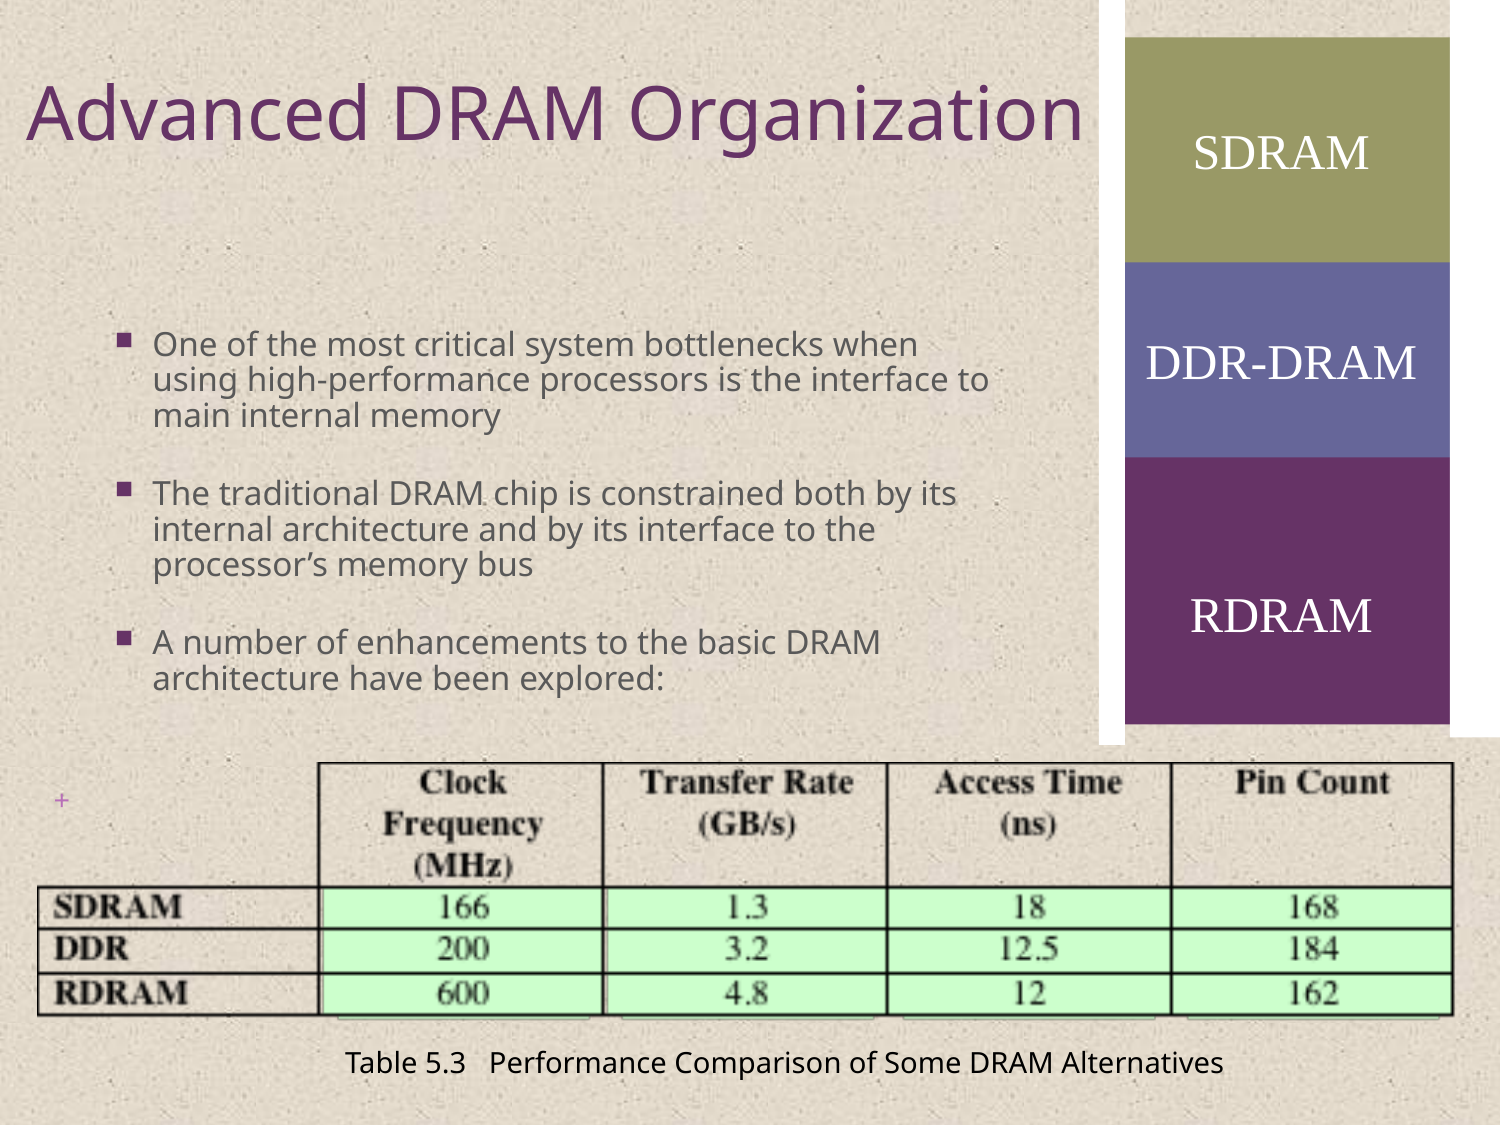

# Advanced DRAM Organization
SDRAM
DDR-DRAM
One of the most critical system bottlenecks when using high-performance processors is the interface to main internal memory
The traditional DRAM chip is constrained both by its internal architecture and by its interface to the processor’s memory bus
A number of enhancements to the basic DRAM architecture have been explored:
RDRAM
Table 5.3 Performance Comparison of Some DRAM Alternatives